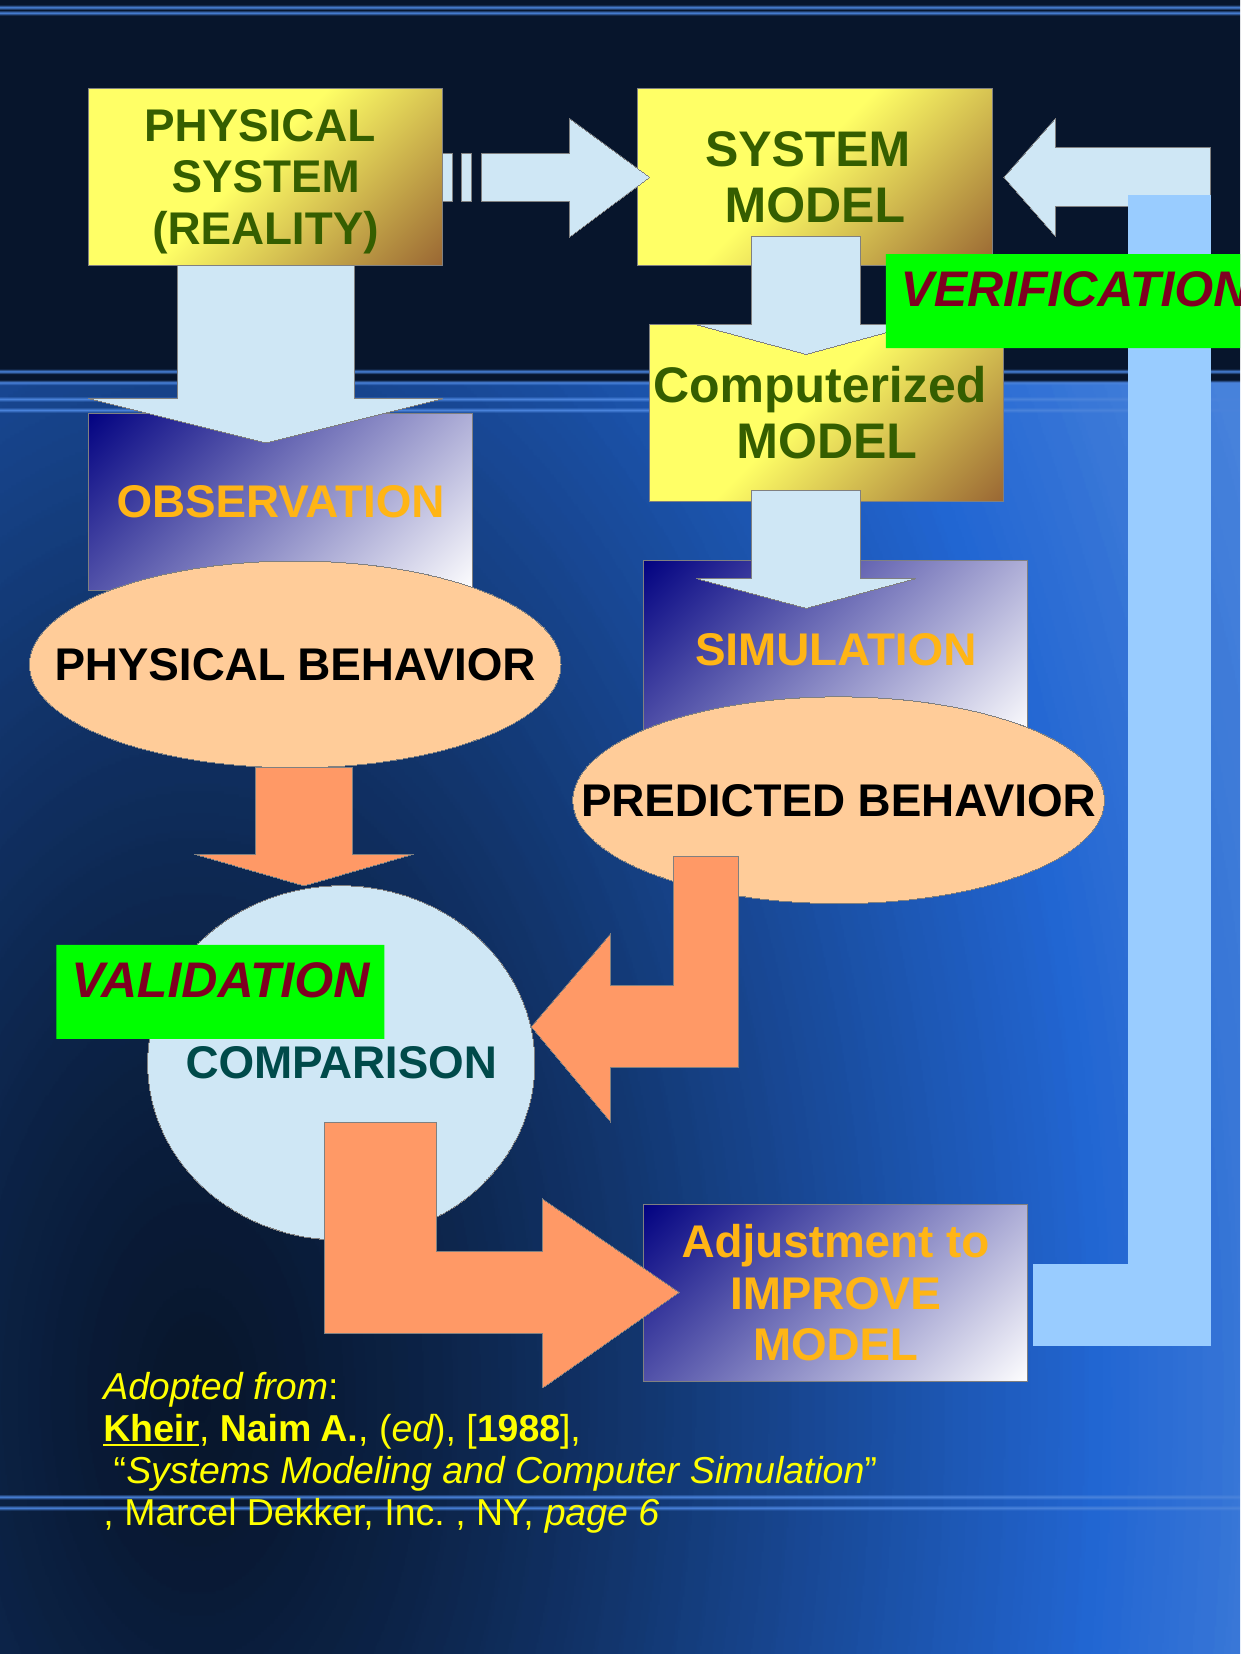

PHYSICAL
SYSTEM
(REALITY)
SYSTEM
MODEL
VERIFICATION
Computerized
MODEL
OBSERVATION
SIMULATION
PHYSICAL BEHAVIOR
PREDICTED BEHAVIOR
COMPARISON
VALIDATION
Adjustment to
IMPROVE
MODEL
Adopted from:
Kheir, Naim A., (ed), [1988],
 “Systems Modeling and Computer Simulation”
, Marcel Dekker, Inc. , NY, page 6